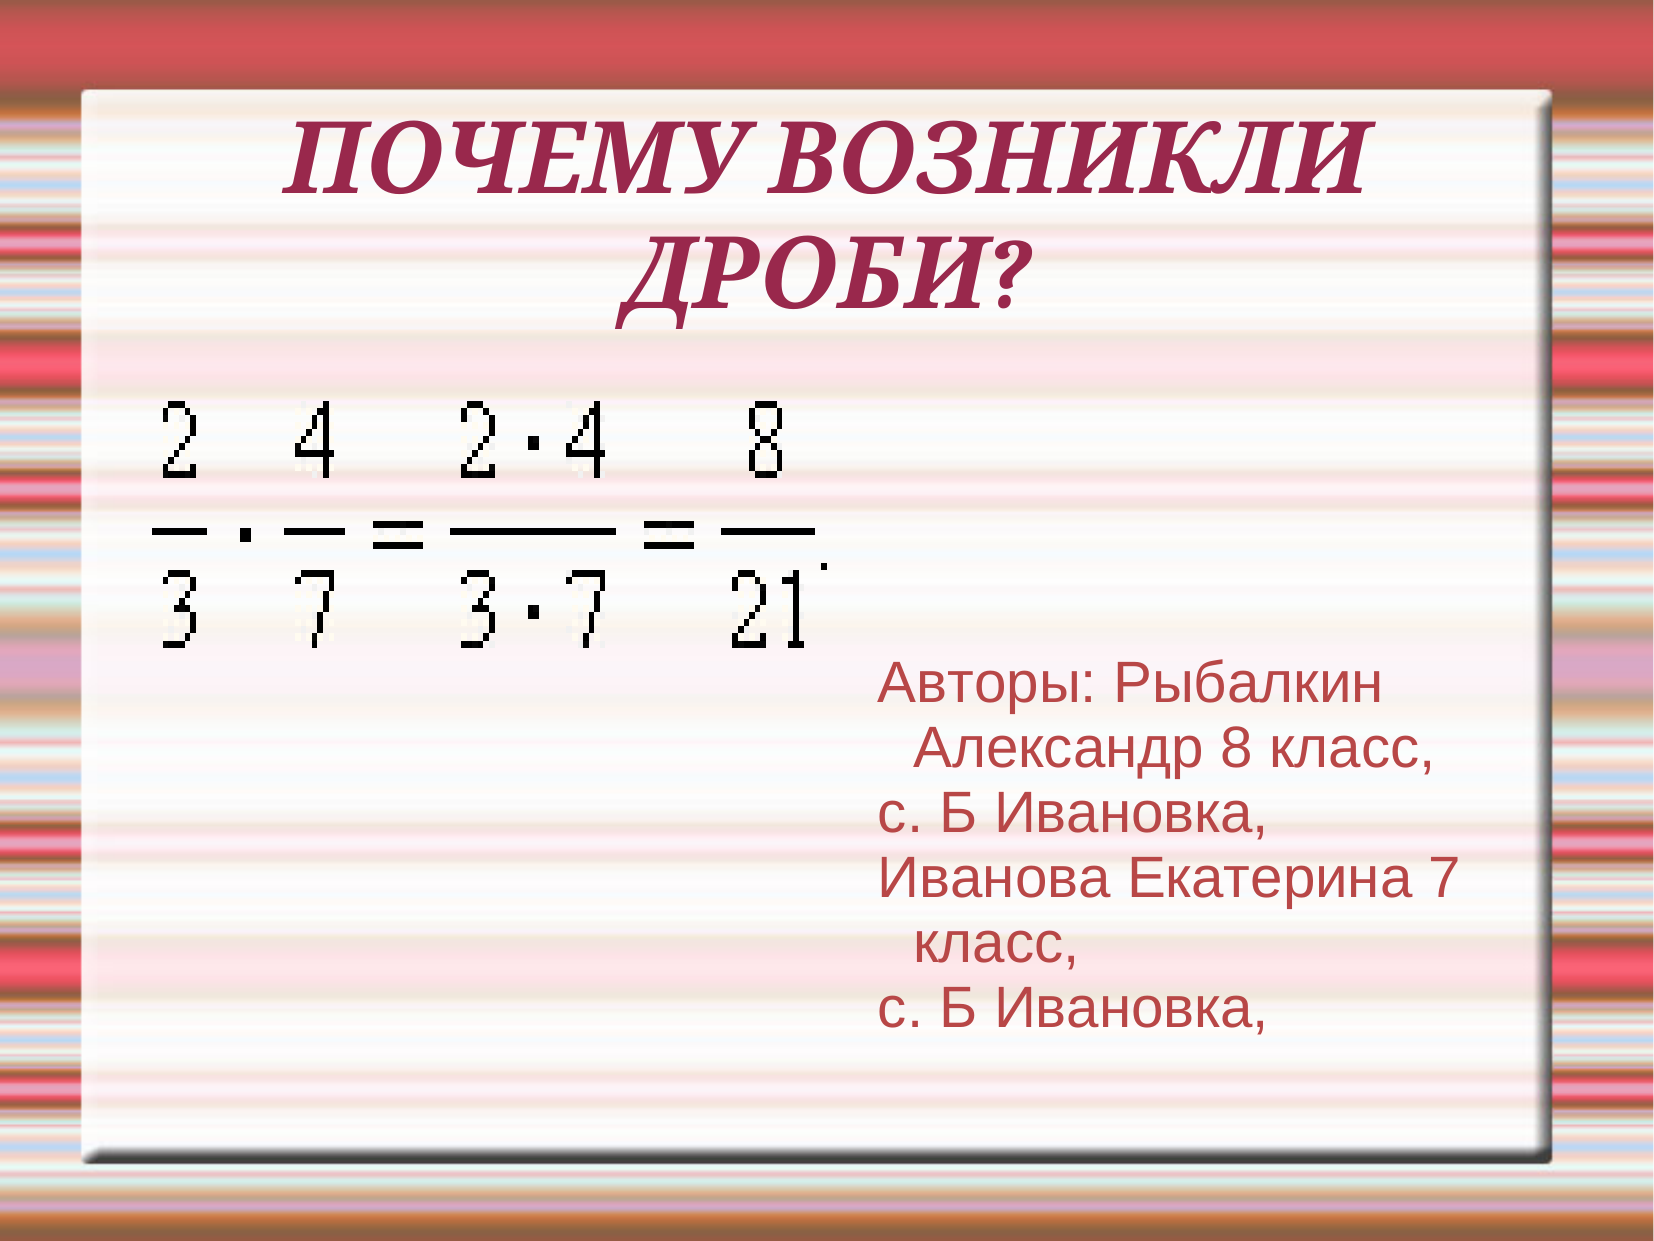

# ПОЧЕМУ ВОЗНИКЛИ ДРОБИ?
Авторы: Рыбалкин Александр 8 класс,
с. Б Ивановка,
Иванова Екатерина 7 класс,
с. Б Ивановка,